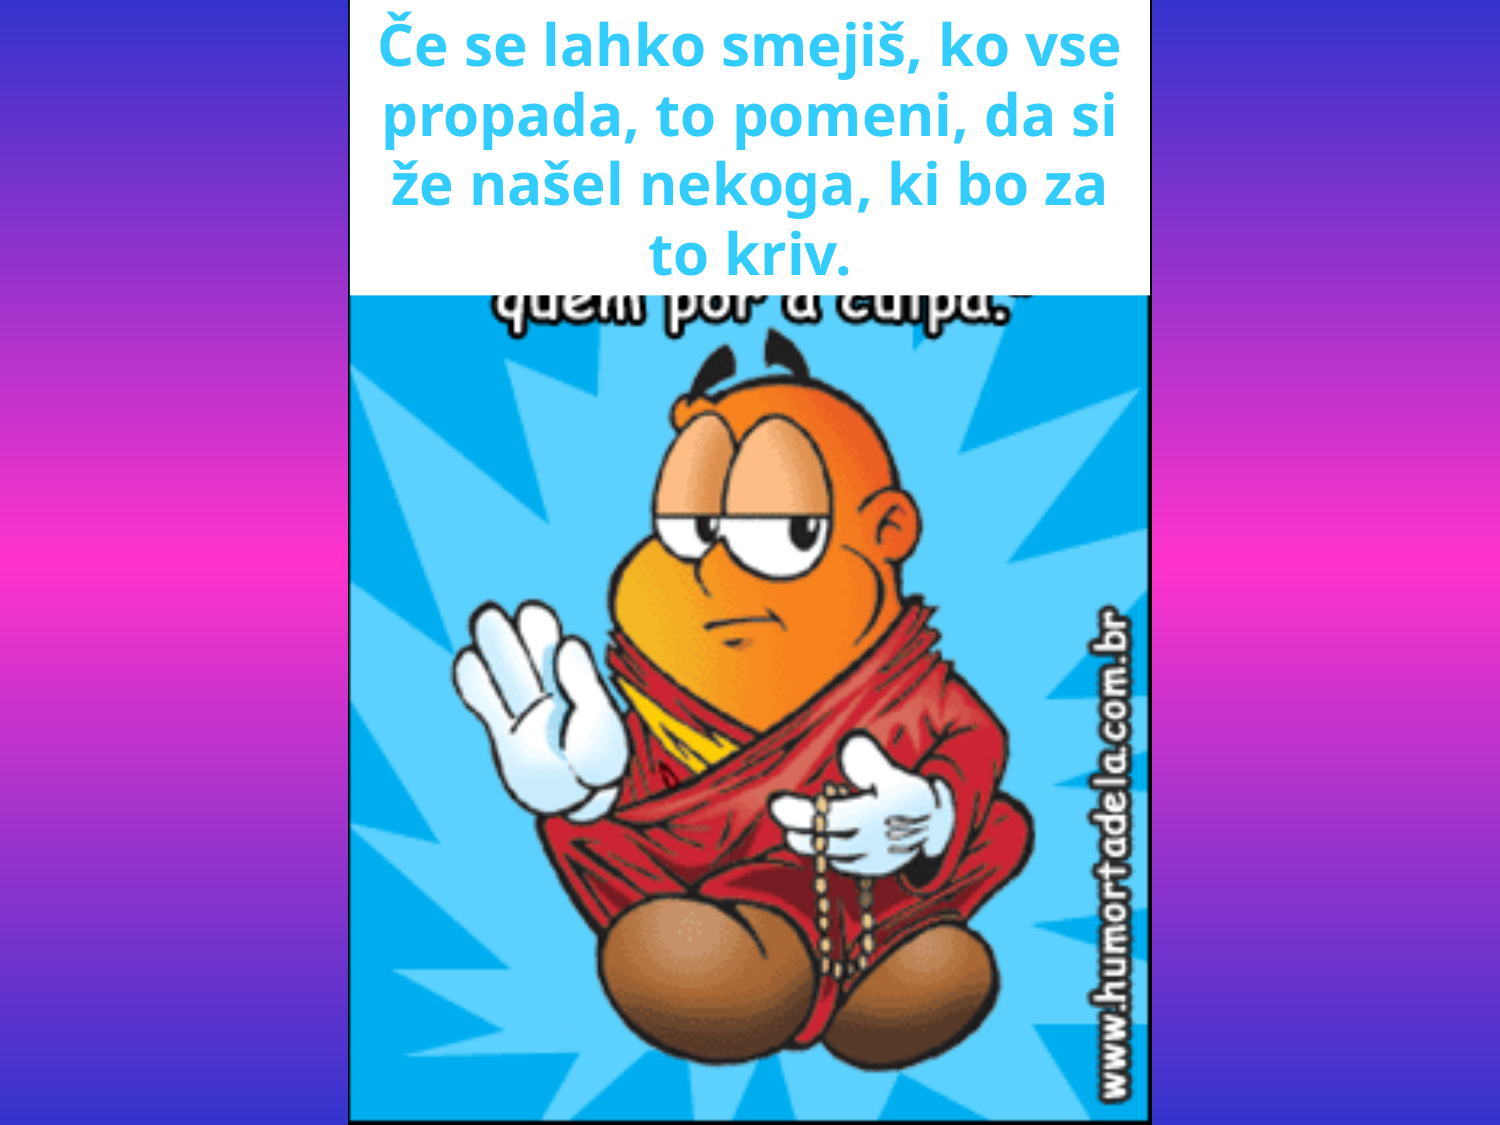

Če se lahko smejiš, ko vse propada, to pomeni, da si že našel nekoga, ki bo za to kriv.